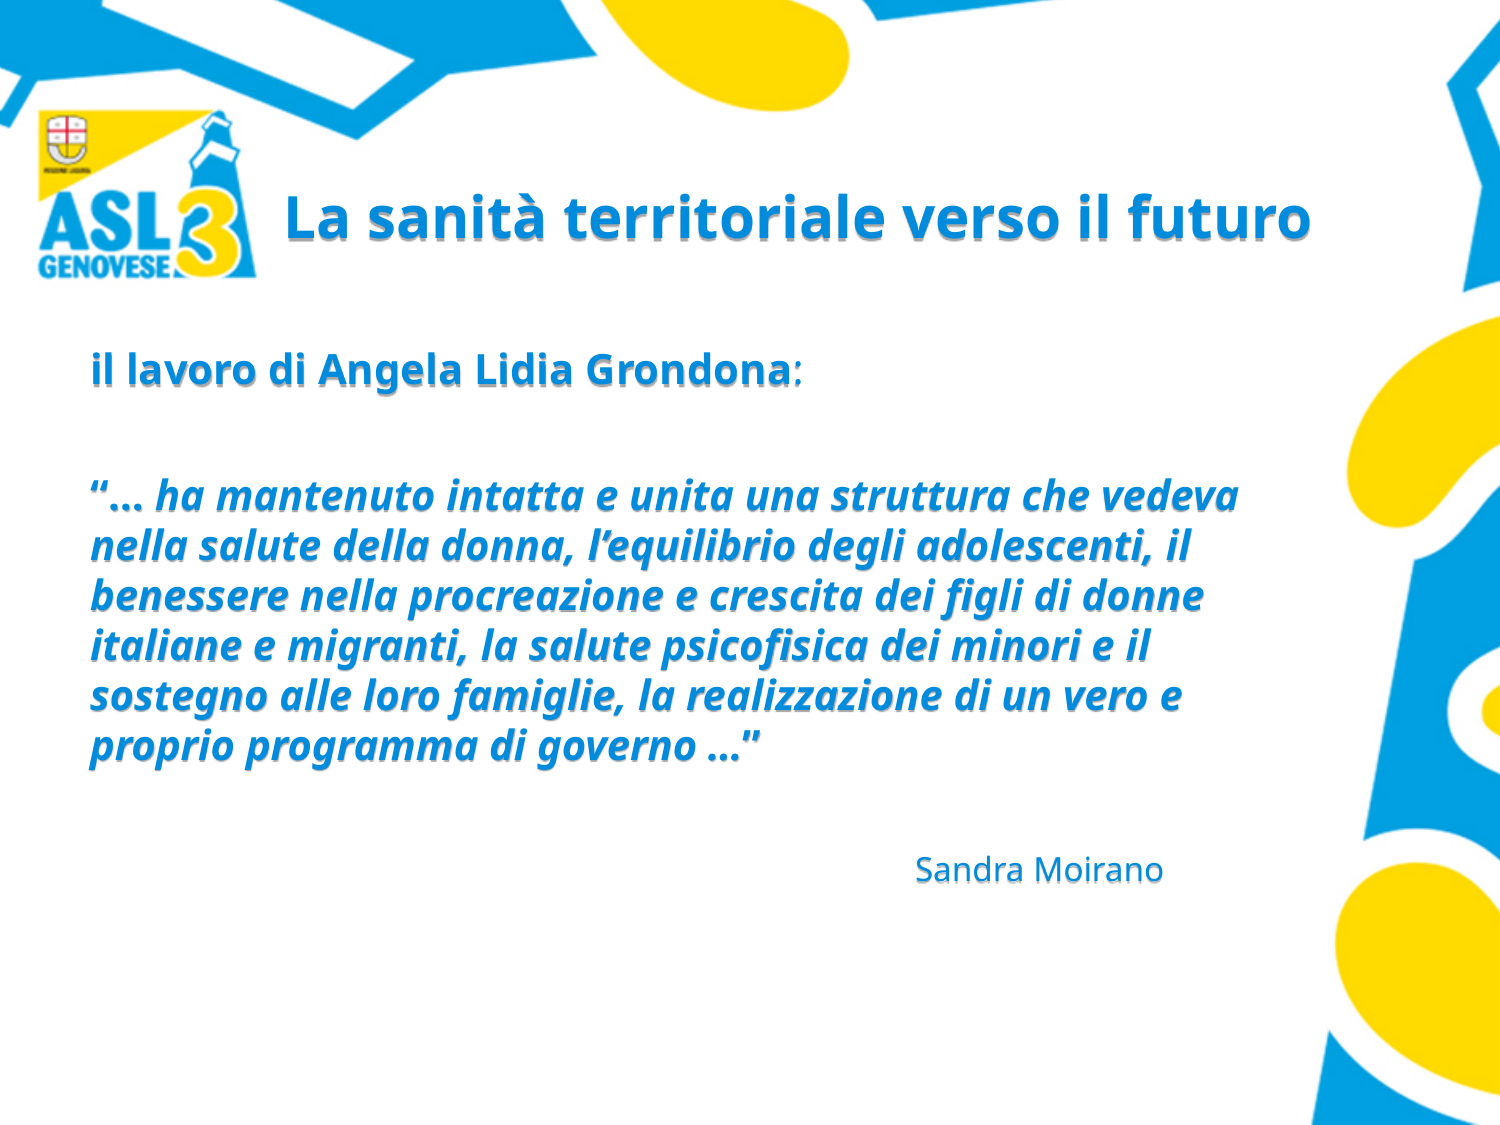

# La sanità territoriale verso il futuro
il lavoro di Angela Lidia Grondona:
“… ha mantenuto intatta e unita una struttura che vedeva nella salute della donna, l’equilibrio degli adolescenti, il benessere nella procreazione e crescita dei figli di donne italiane e migranti, la salute psicofisica dei minori e il sostegno alle loro famiglie, la realizzazione di un vero e proprio programma di governo …”
											Sandra Moirano